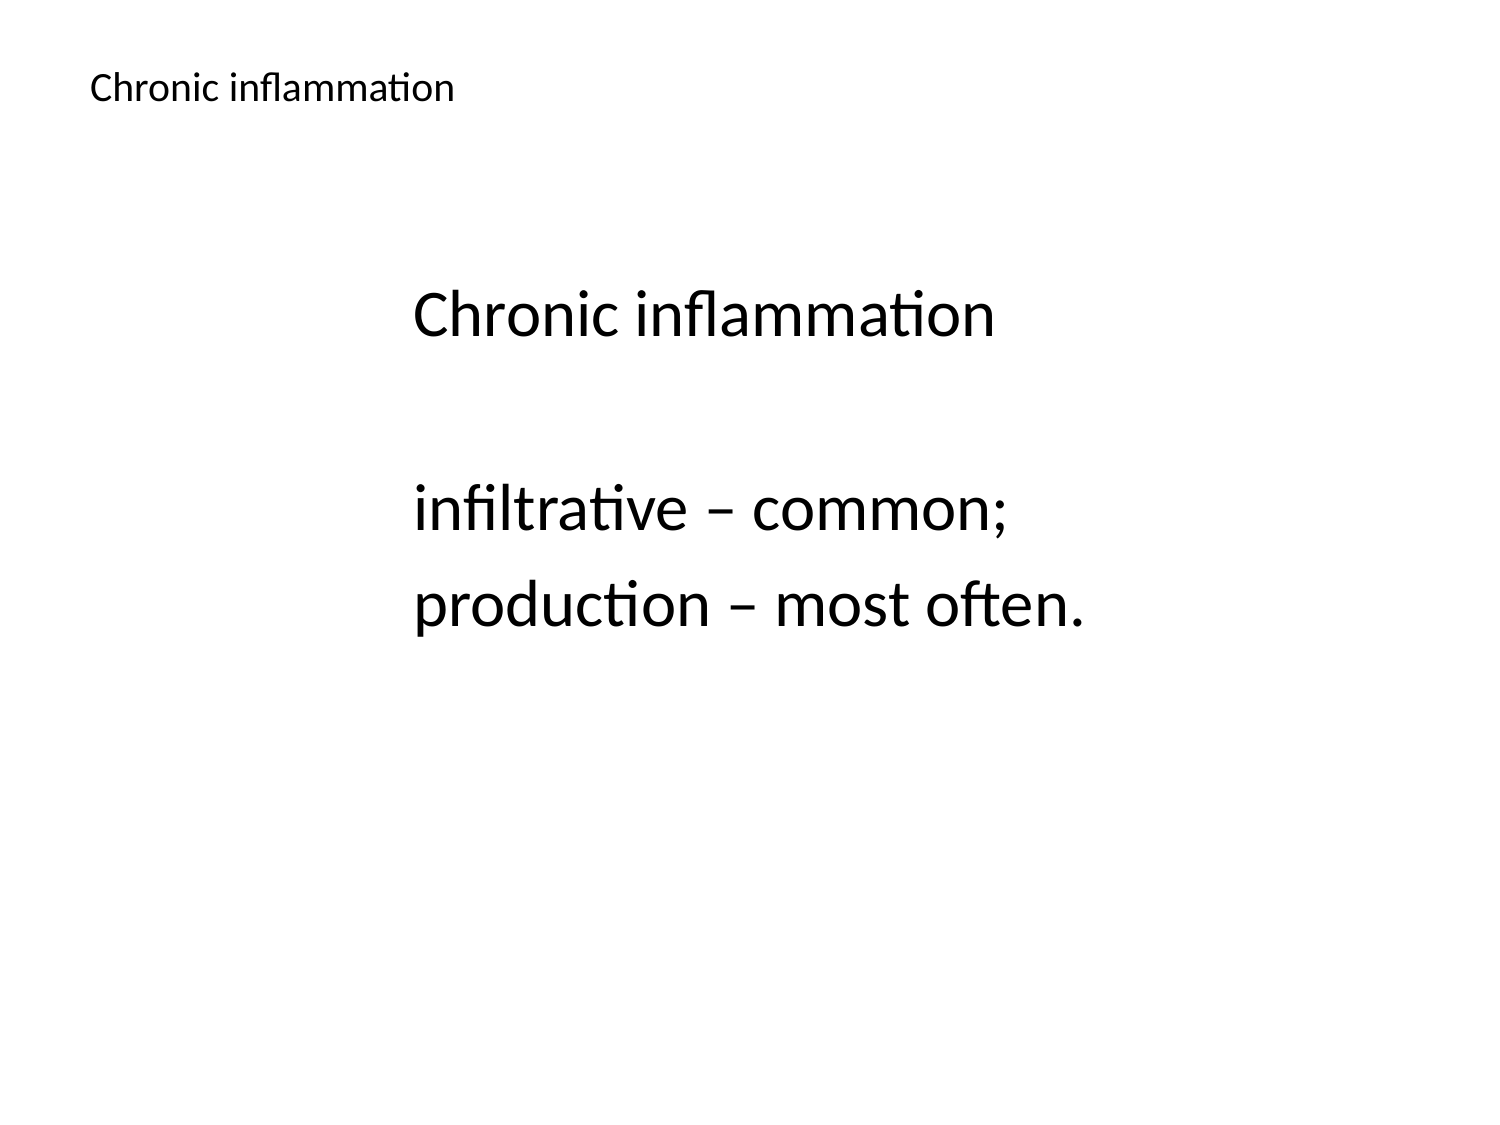

# Chronic inflammation
Chronic inflammation
infiltrative – common;
production – most often.